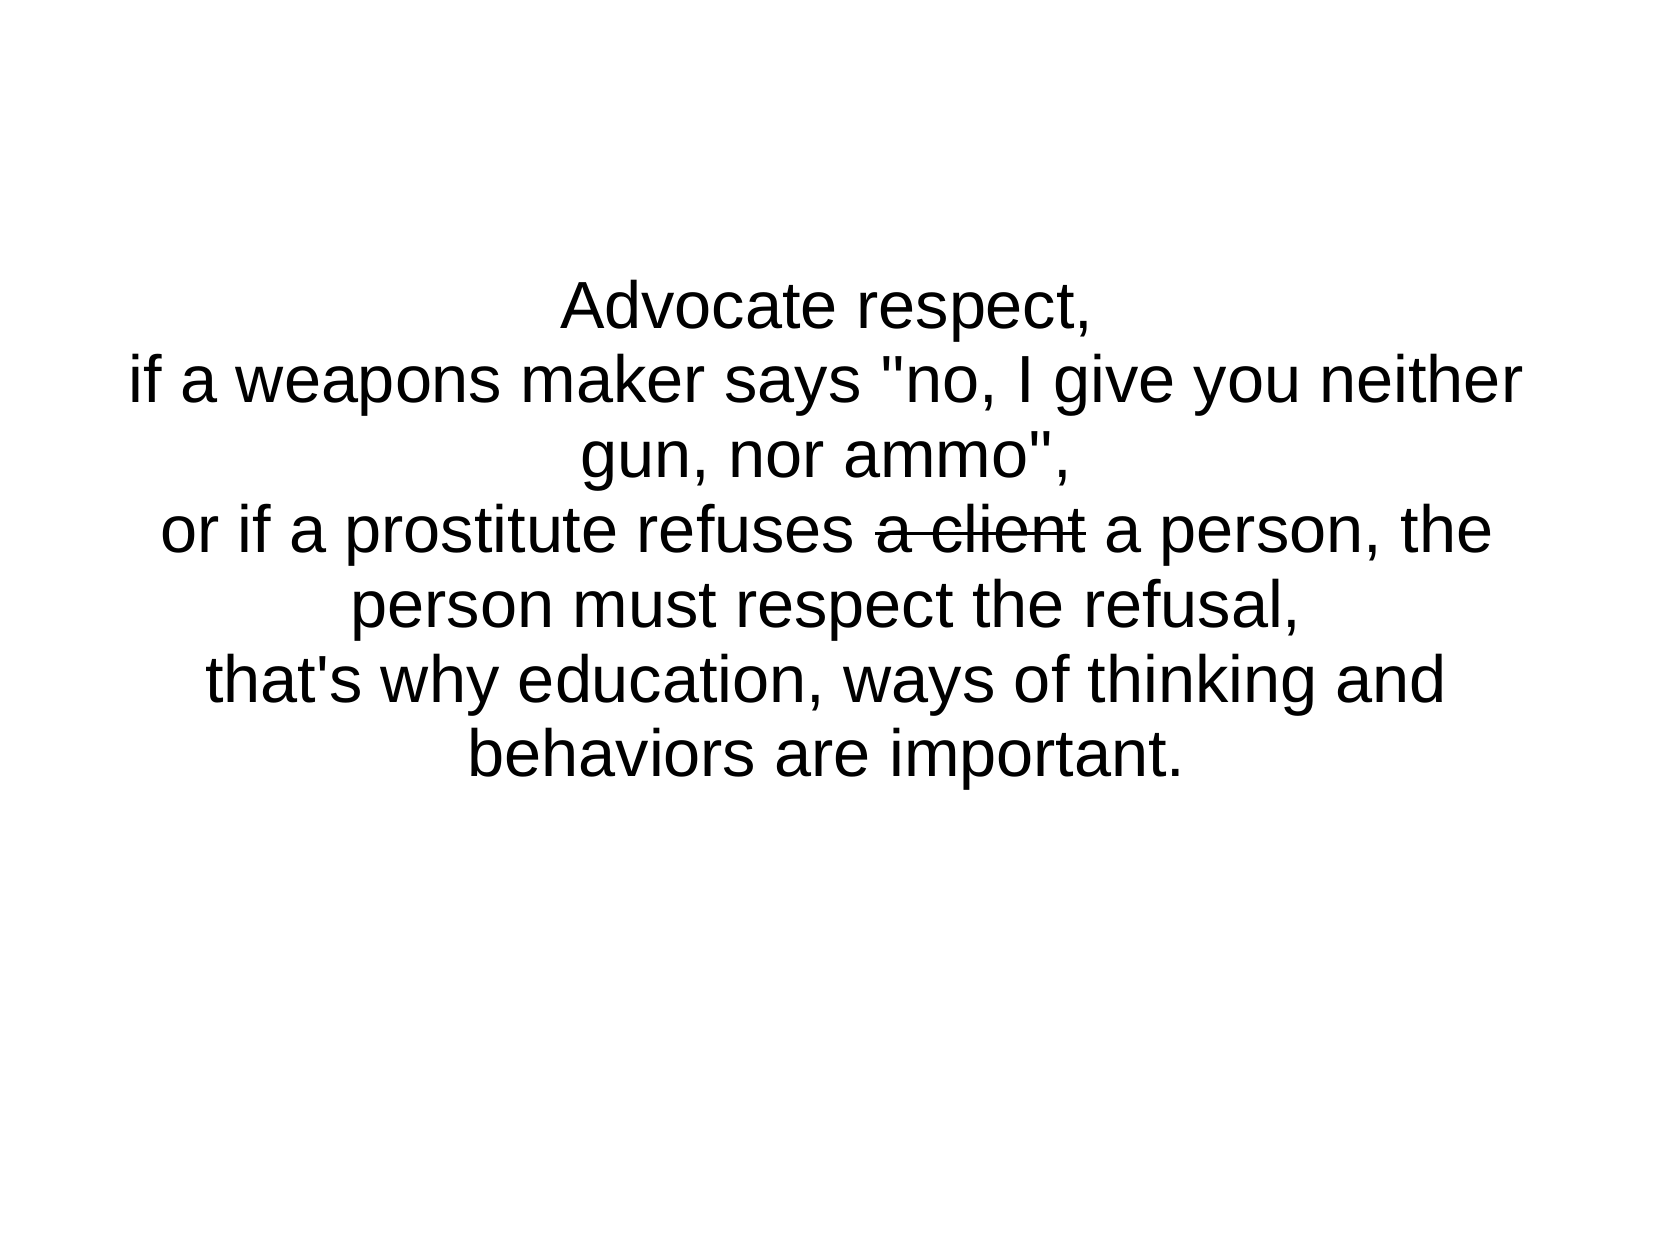

# Advocate respect,
if a weapons maker says ''no, I give you neither gun, nor ammo'',
or if a prostitute refuses a client a person, the person must respect the refusal,
that's why education, ways of thinking and behaviors are important.